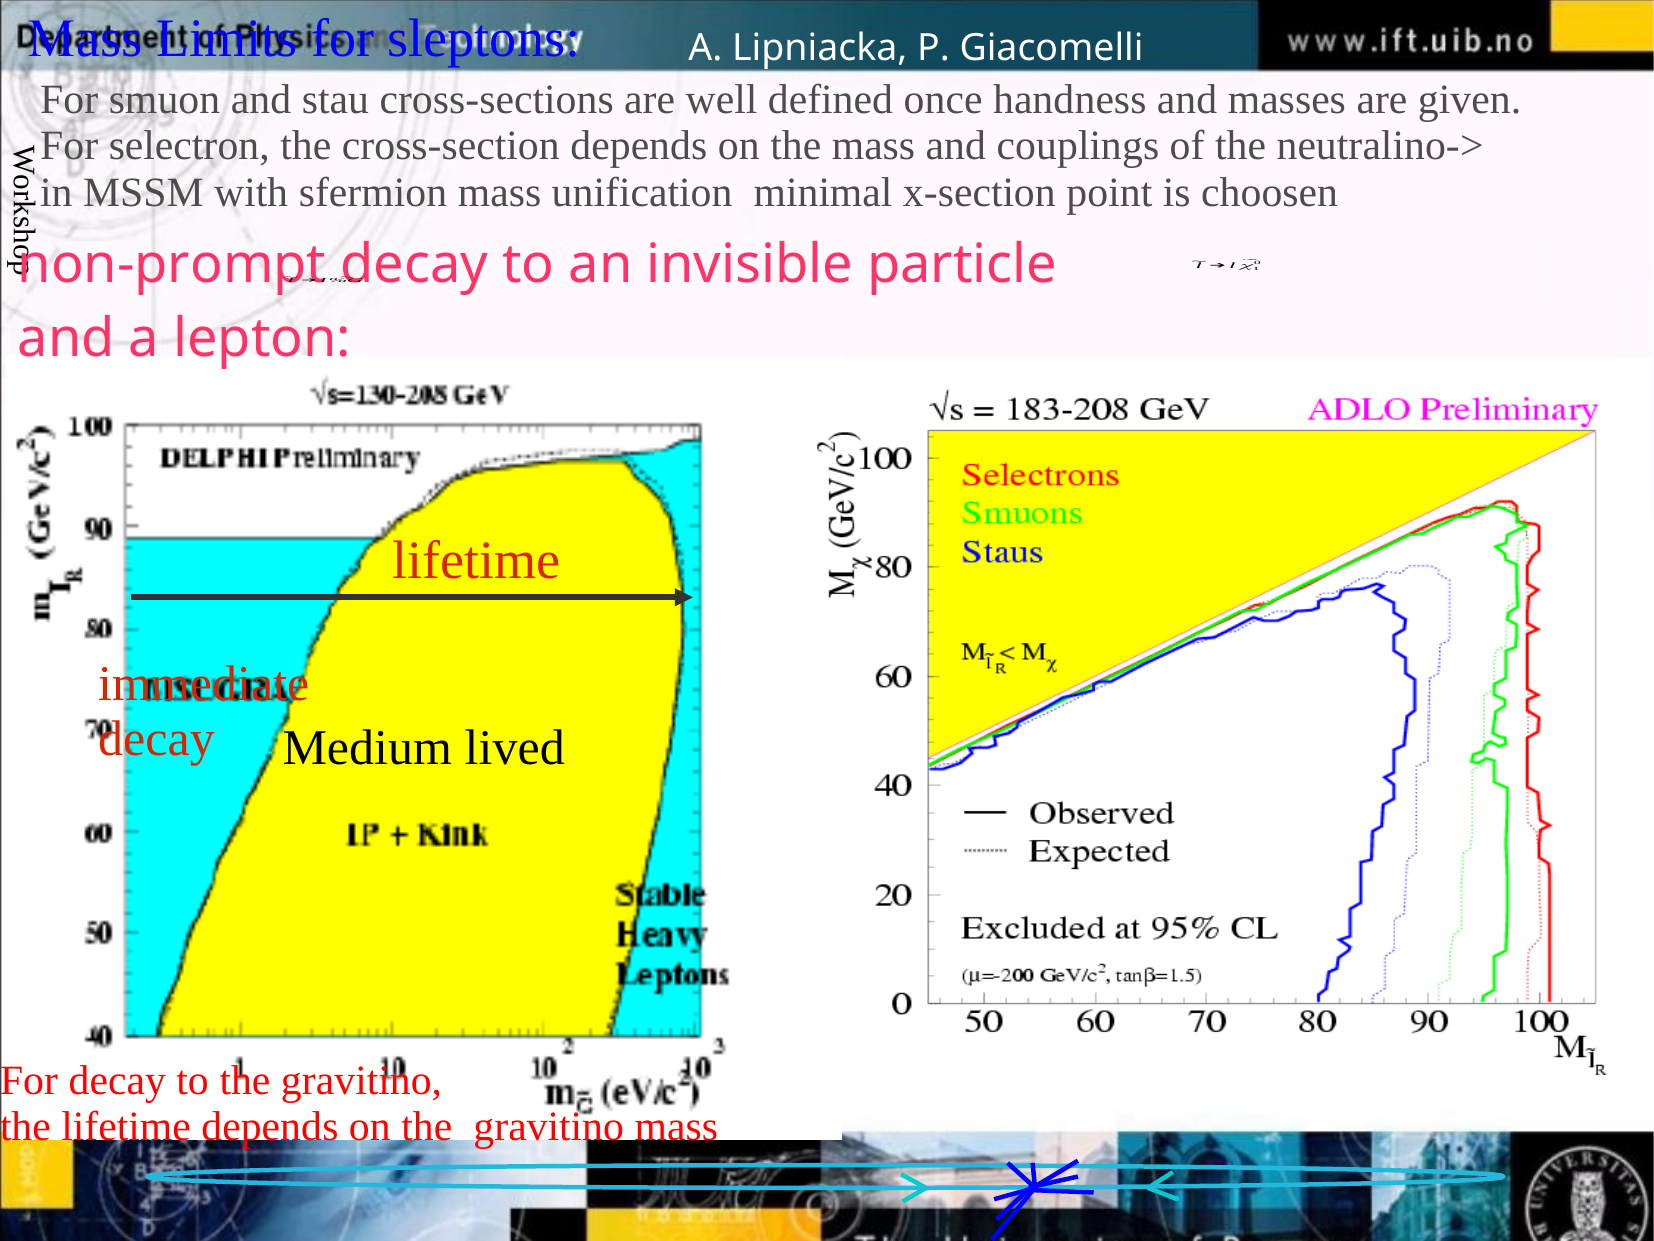

ass Limits for sleptons:
For smuon and stau cross-sections are well defined once handness and masses are given.
For selectron, the cross-section depends on the mass and couplings of the neutralino->
in MSSM with sfermion mass unification minimal x-section point is choosen
non-prompt decay to an invisible particle
and a lepton:
Medium lived
lifetime
immediate
decay
For decay to the gravitino,
the lifetime depends on the gravitino mass